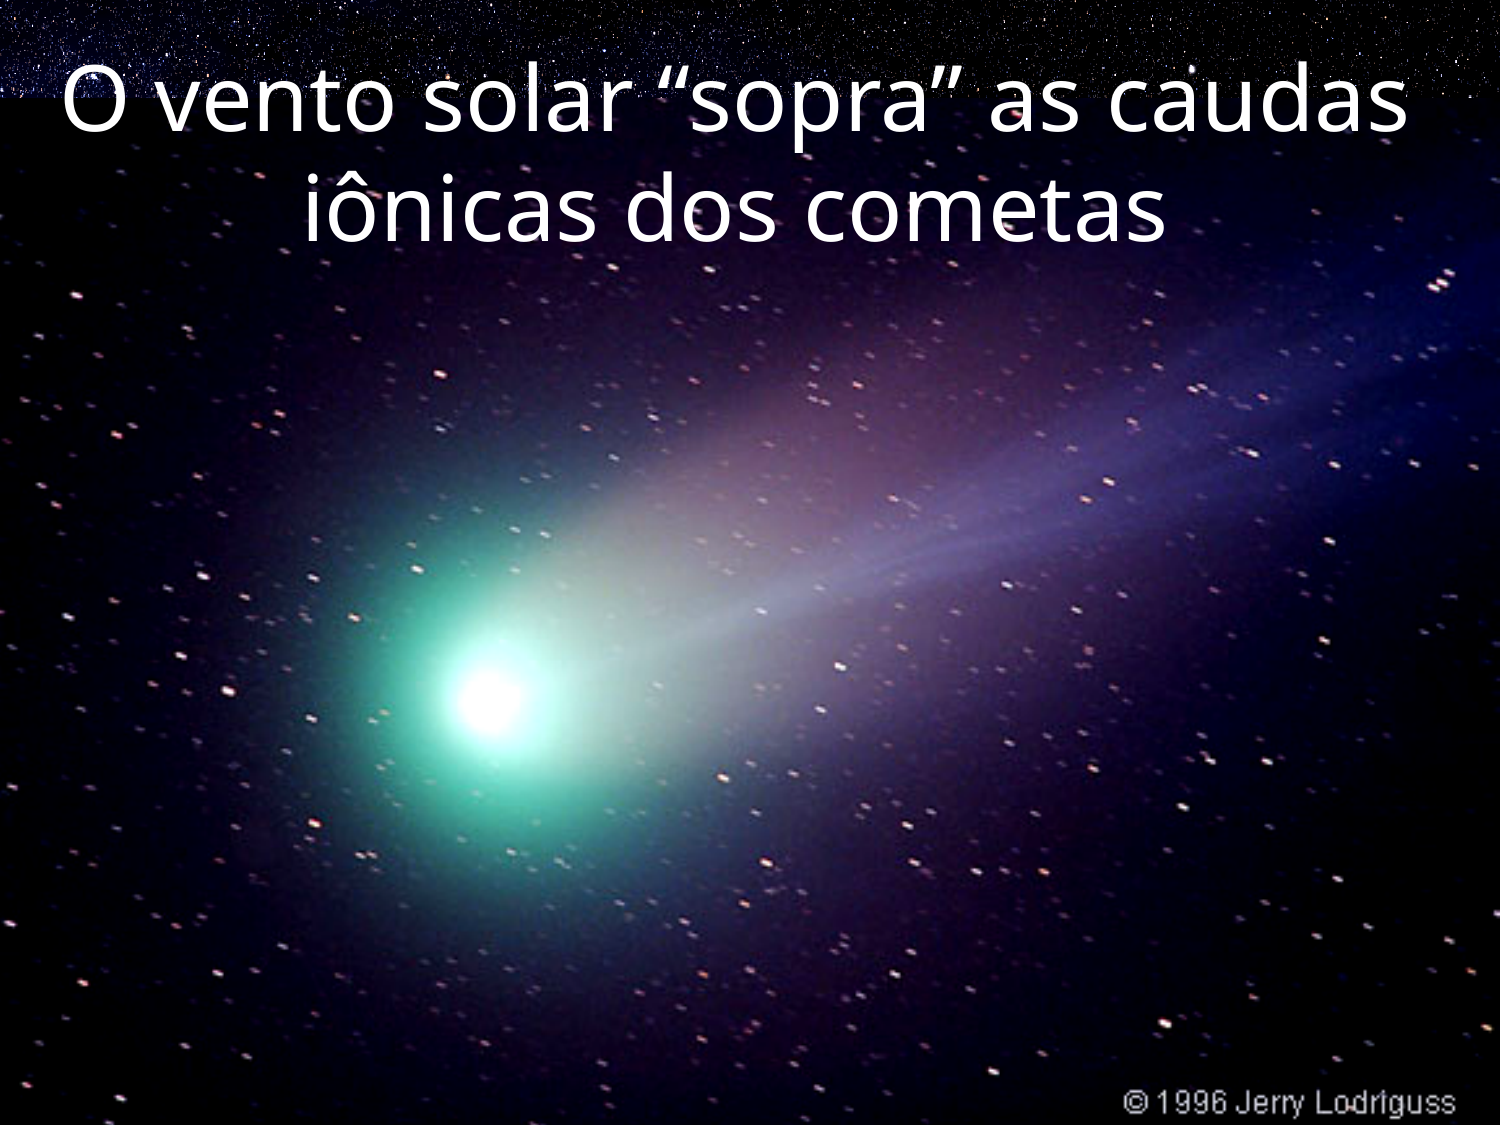

# O vento solar “sopra” as caudas iônicas dos cometas